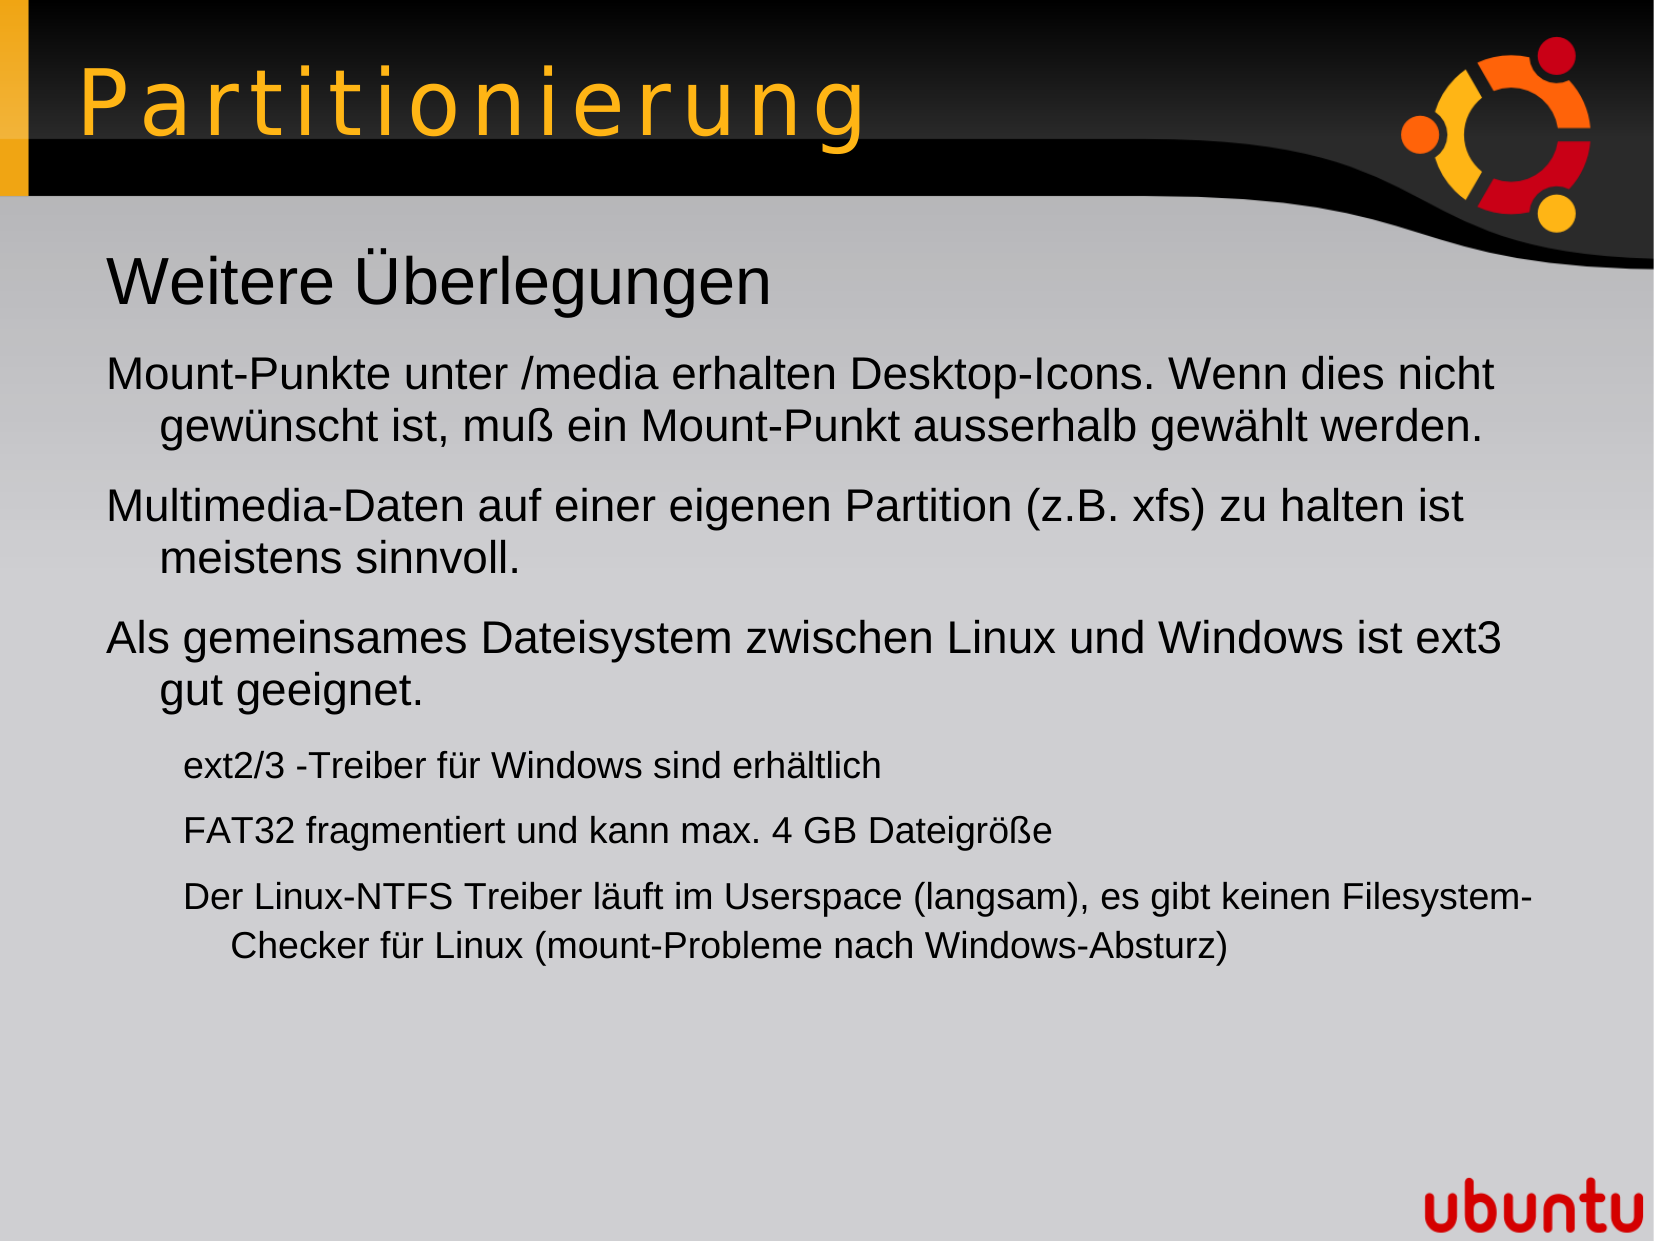

# Partitionierung
Weitere Überlegungen
Mount-Punkte unter /media erhalten Desktop-Icons. Wenn dies nicht gewünscht ist, muß ein Mount-Punkt ausserhalb gewählt werden.
Multimedia-Daten auf einer eigenen Partition (z.B. xfs) zu halten ist meistens sinnvoll.
Als gemeinsames Dateisystem zwischen Linux und Windows ist ext3 gut geeignet.
ext2/3 -Treiber für Windows sind erhältlich
FAT32 fragmentiert und kann max. 4 GB Dateigröße
Der Linux-NTFS Treiber läuft im Userspace (langsam), es gibt keinen Filesystem-Checker für Linux (mount-Probleme nach Windows-Absturz)